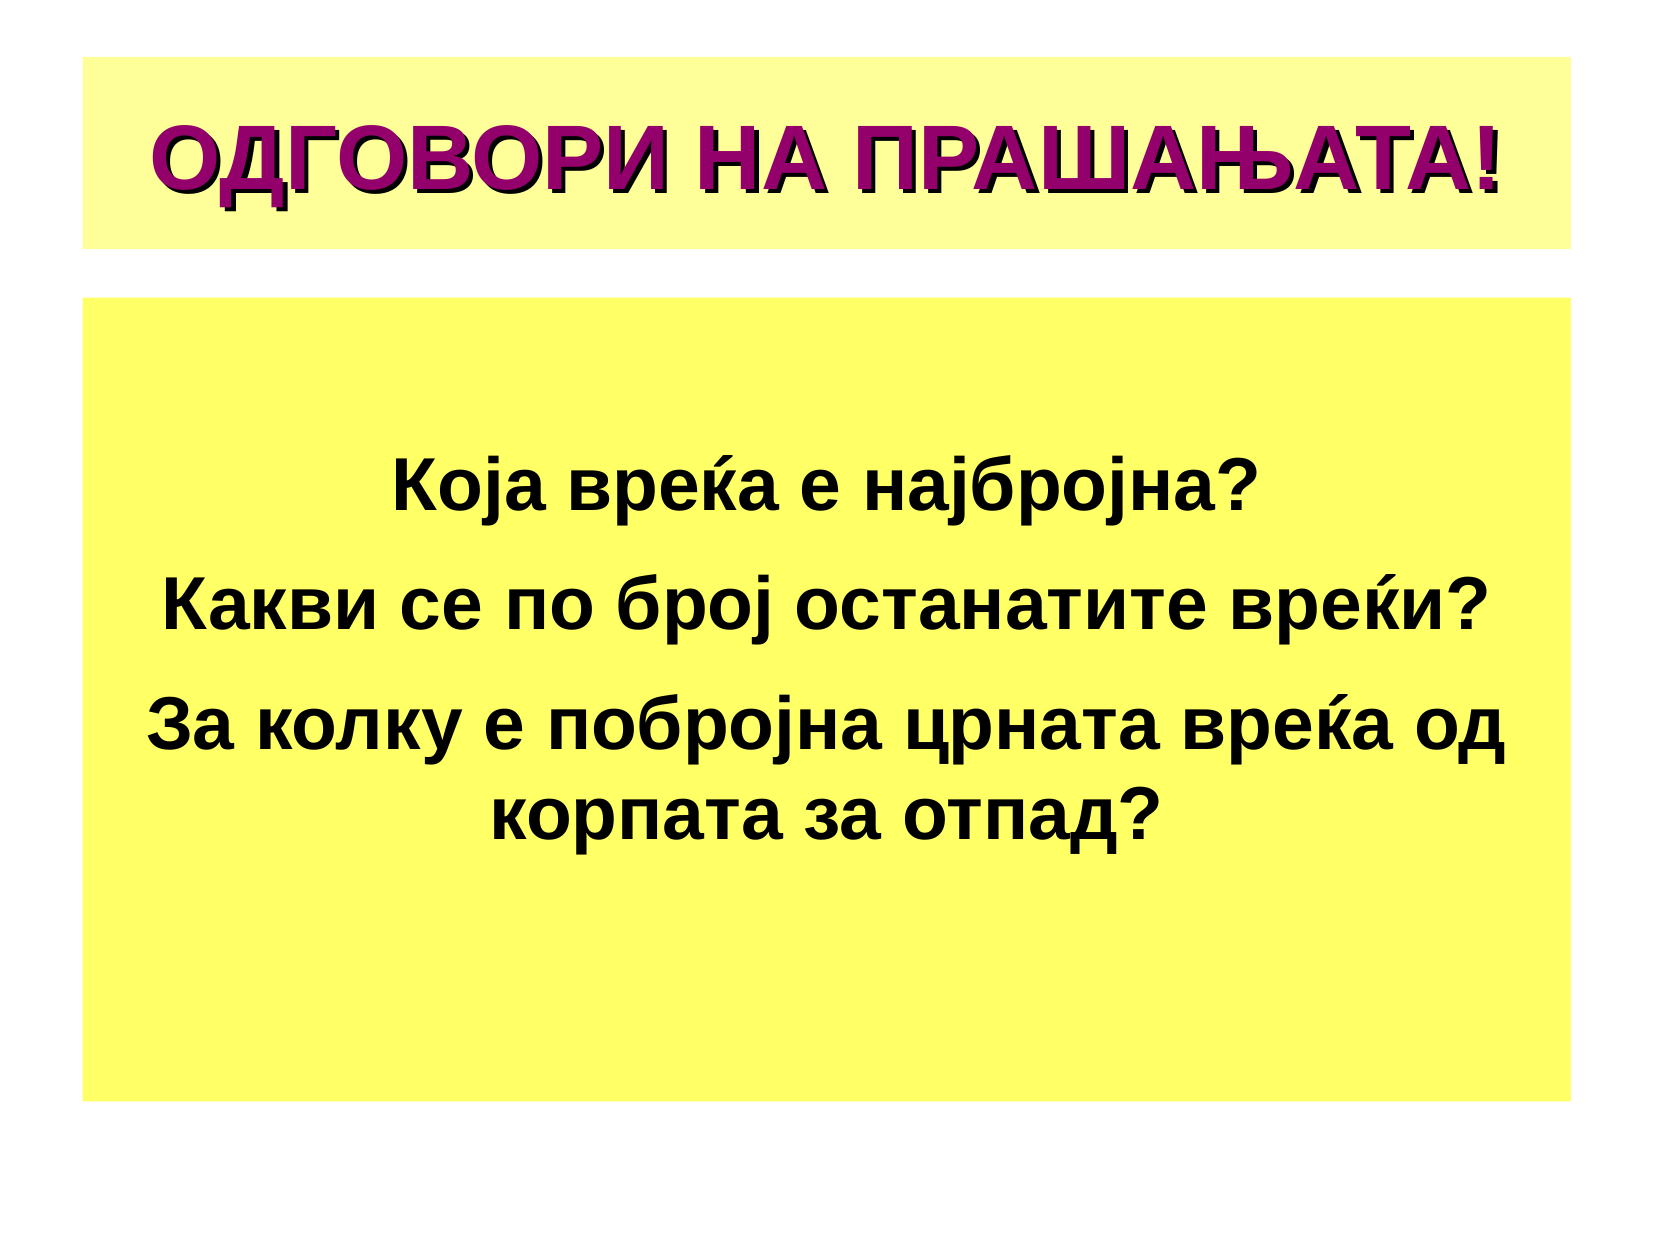

# ОДГОВОРИ НА ПРАШАЊАТА!
Која вреќа е најбројна?
Какви се по број останатите вреќи?
За колку е побројна црната вреќа од корпата за отпад?